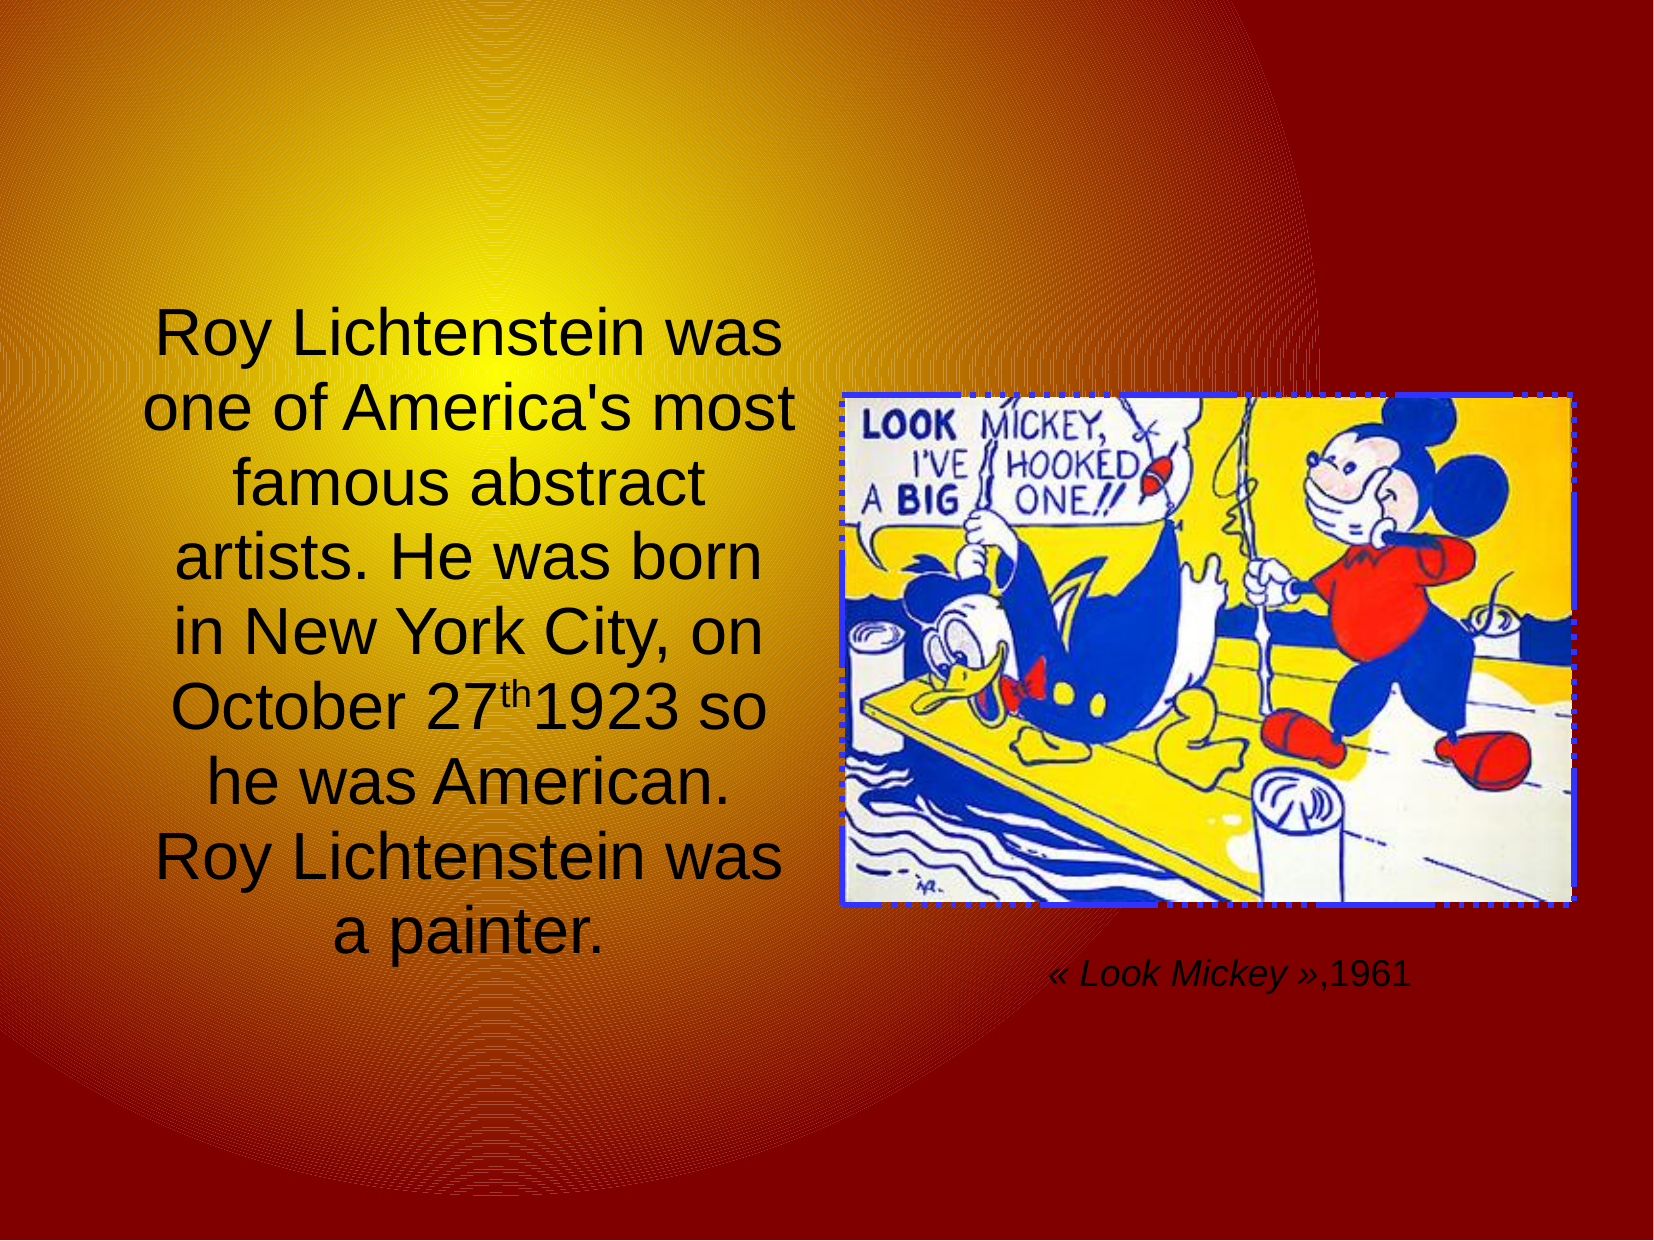

# Roy Lichtenstein was one of America's most famous abstract artists. He was born in New York City, on October 27th1923 so he was American. Roy Lichtenstein was a painter.
« Look Mickey »,1961